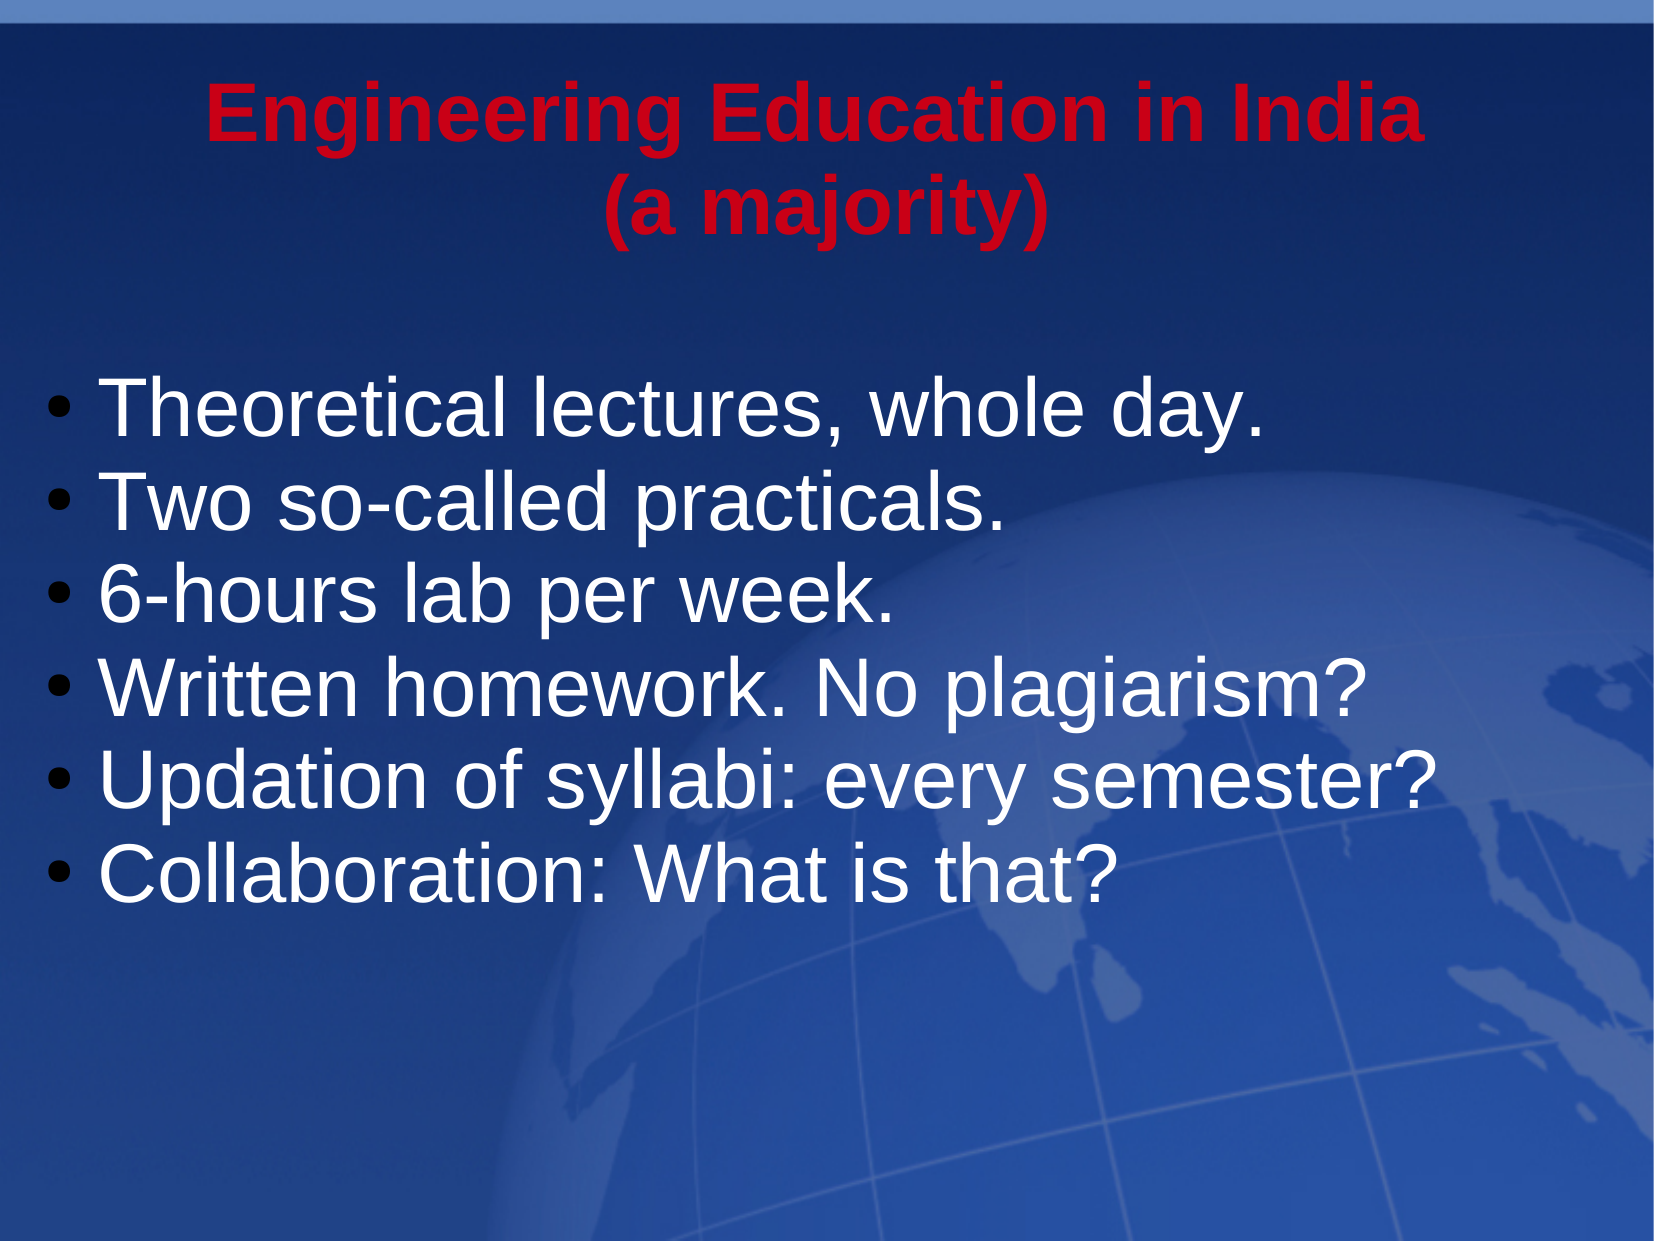

Engineering Education in India
(a majority)
 Theoretical lectures, whole day.
 Two so-called practicals.
 6-hours lab per week.
 Written homework. No plagiarism?
 Updation of syllabi: every semester?
 Collaboration: What is that?